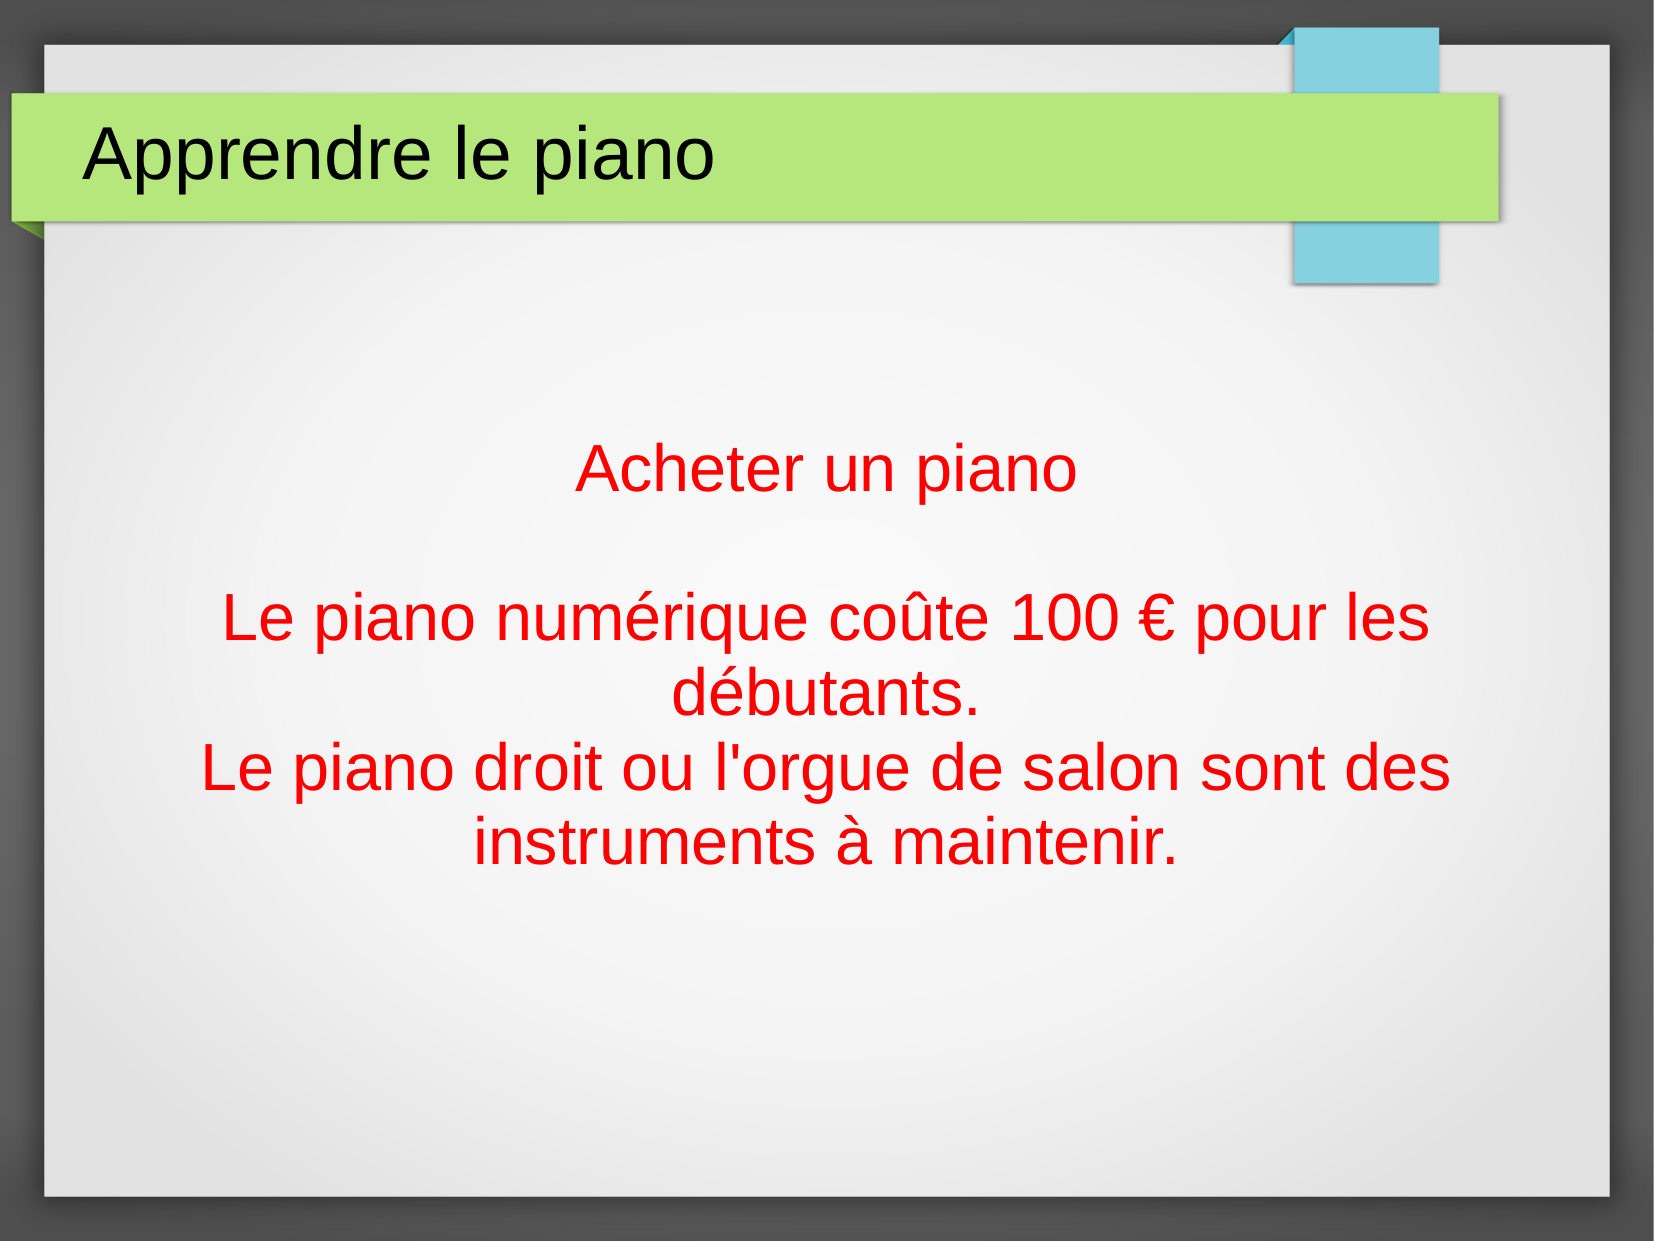

# Apprendre le piano
Acheter un piano
Le piano numérique coûte 100 € pour les débutants.
Le piano droit ou l'orgue de salon sont des instruments à maintenir.